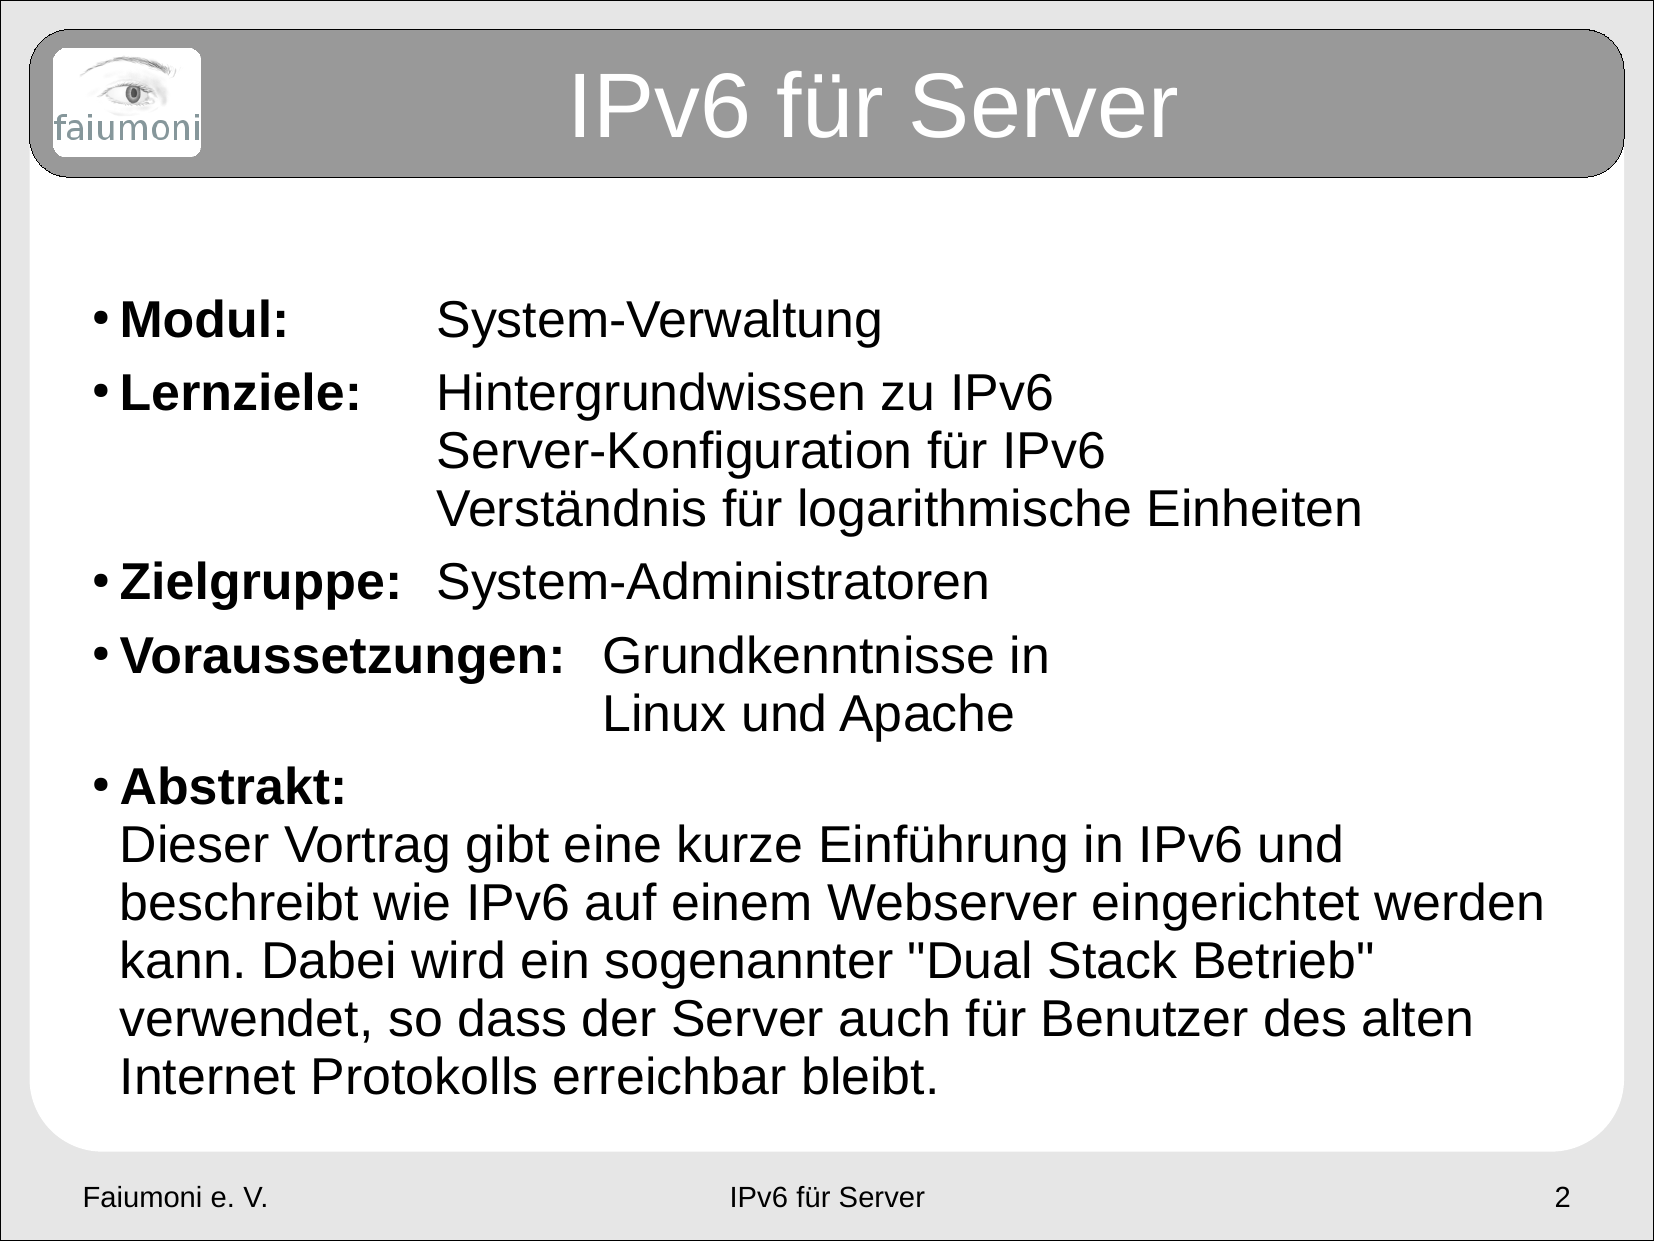

# IPv6 für Server
Modul: 	System-Verwaltung
Lernziele: 	Hintergrundwissen zu IPv6
 	Server-Konfiguration für IPv6
 	Verständnis für logarithmische Einheiten
Zielgruppe: 	System-Administratoren
Voraussetzungen: 	Grundkenntnisse in
 	Linux und Apache
Abstrakt:
Dieser Vortrag gibt eine kurze Einführung in IPv6 und beschreibt wie IPv6 auf einem Webserver eingerichtet werden kann. Dabei wird ein sogenannter "Dual Stack Betrieb" verwendet, so dass der Server auch für Benutzer des alten Internet Protokolls erreichbar bleibt.
Faiumoni e. V.
IPv6 für Server
2